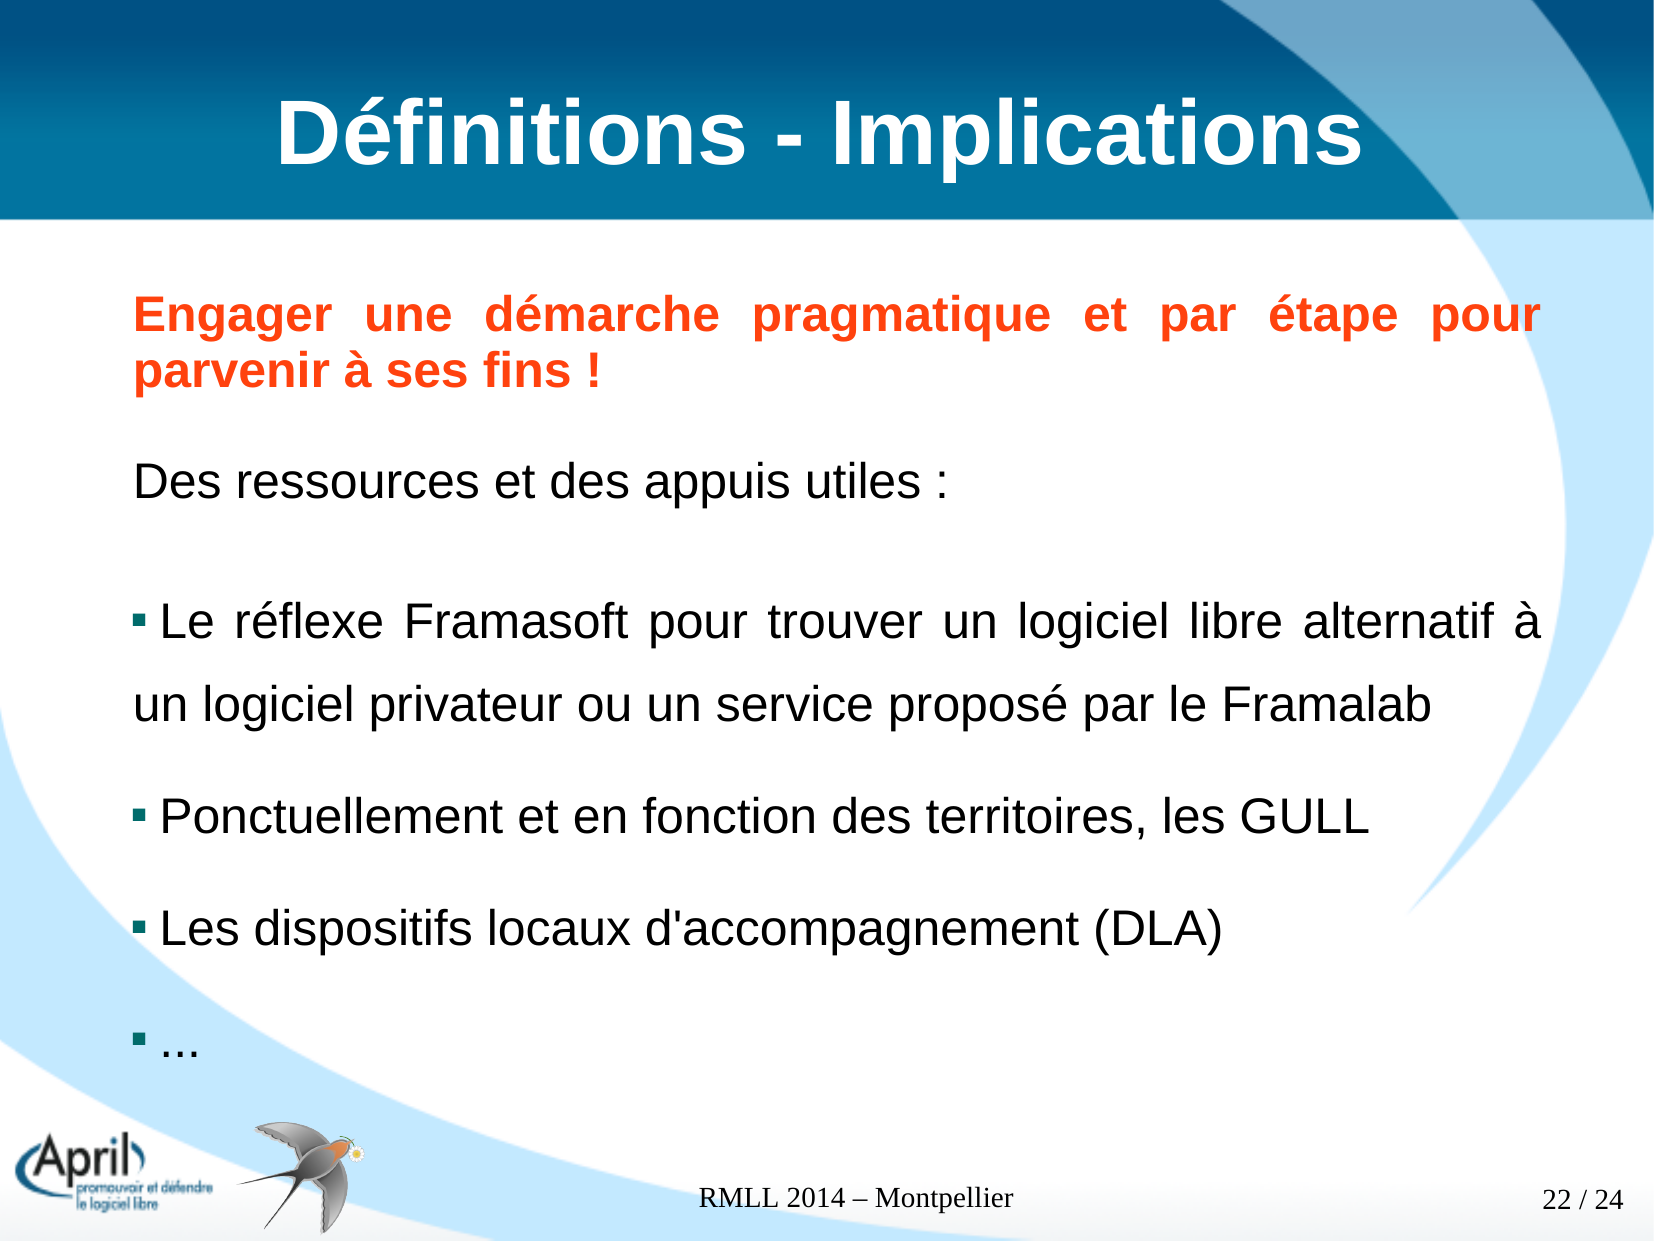

# Définitions - Implications
Engager une démarche pragmatique et par étape pour parvenir à ses fins !
Des ressources et des appuis utiles :
 Le réflexe Framasoft pour trouver un logiciel libre alternatif à un logiciel privateur ou un service proposé par le Framalab
 Ponctuellement et en fonction des territoires, les GULL
 Les dispositifs locaux d'accompagnement (DLA)
 ...
...merci pour votre attention ! Des questions ? Je reste disponible par mail après cette journée :
lcosty@april.org
22
L'informatique libre